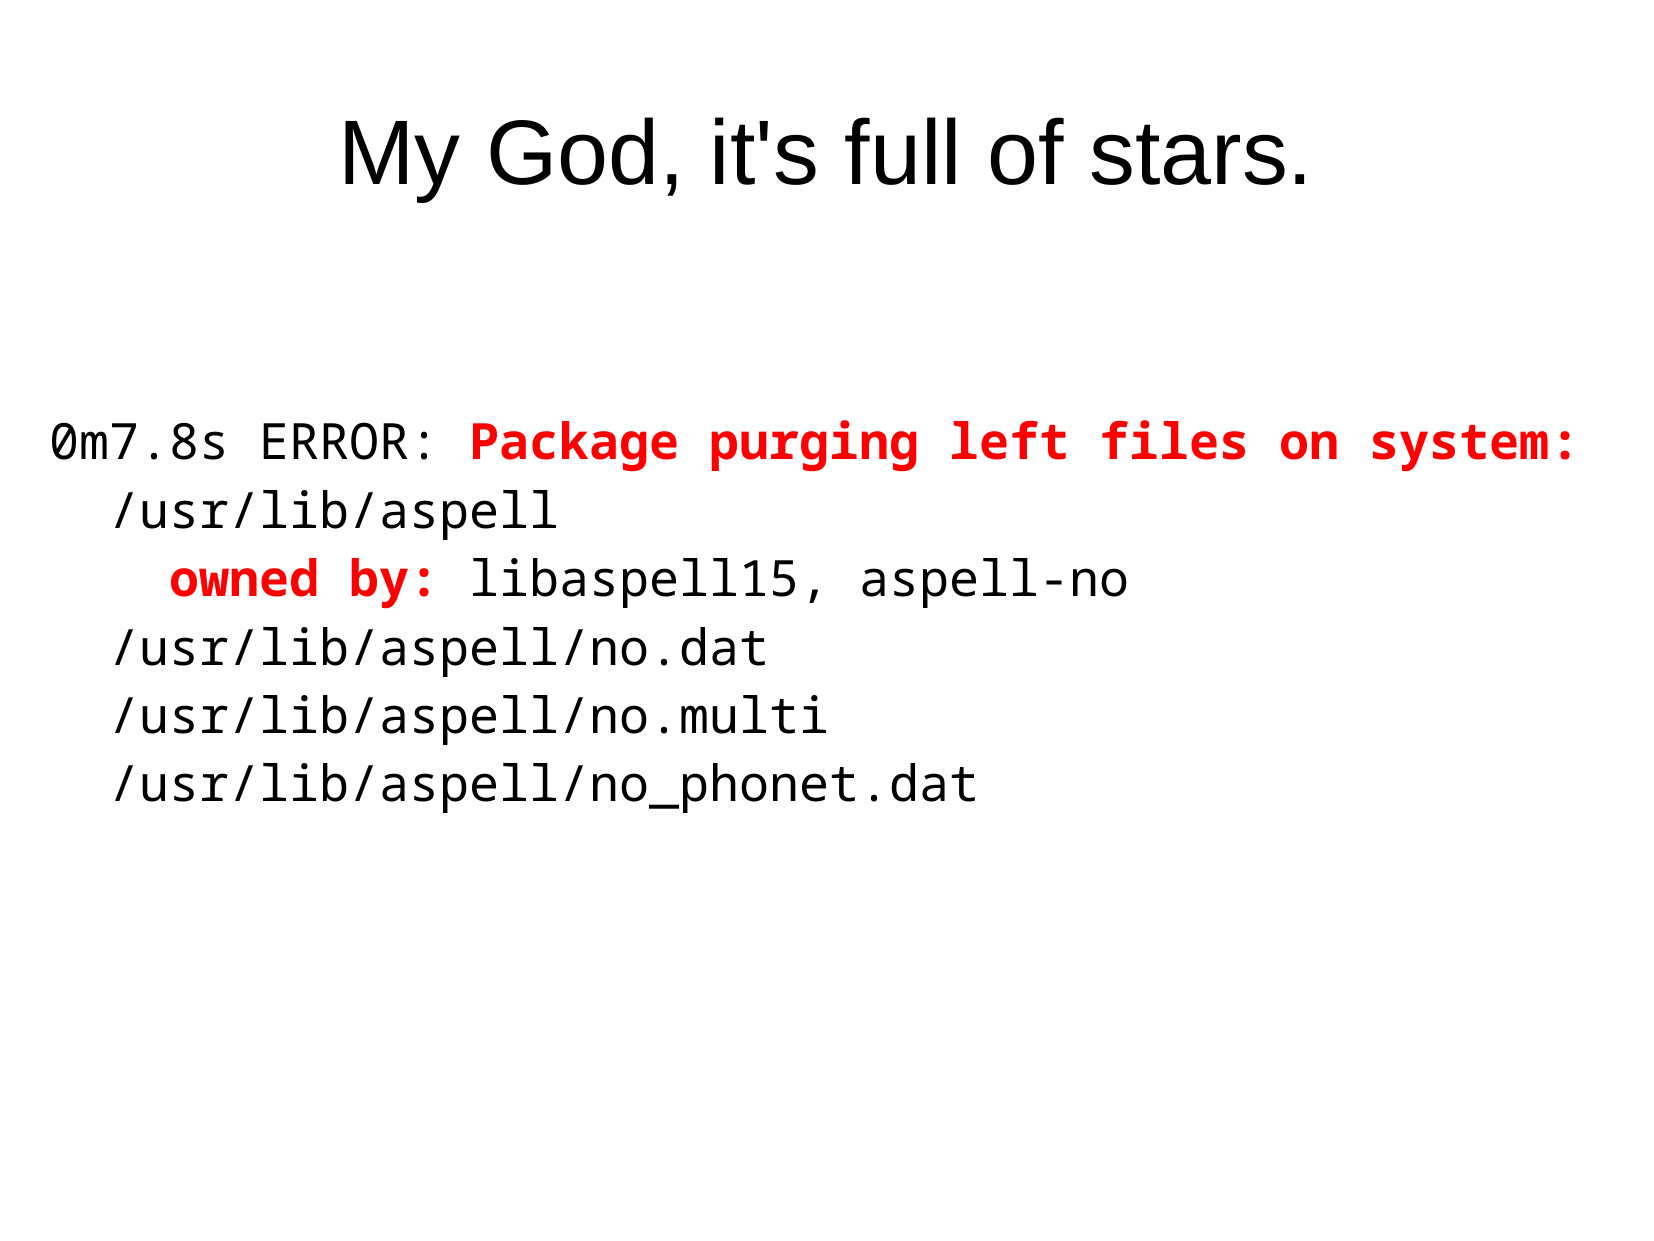

# My God, it's full of stars.
0m7.8s ERROR: Package purging left files on system:
 /usr/lib/aspell
 owned by: libaspell15, aspell-no
 /usr/lib/aspell/no.dat
 /usr/lib/aspell/no.multi
 /usr/lib/aspell/no_phonet.dat